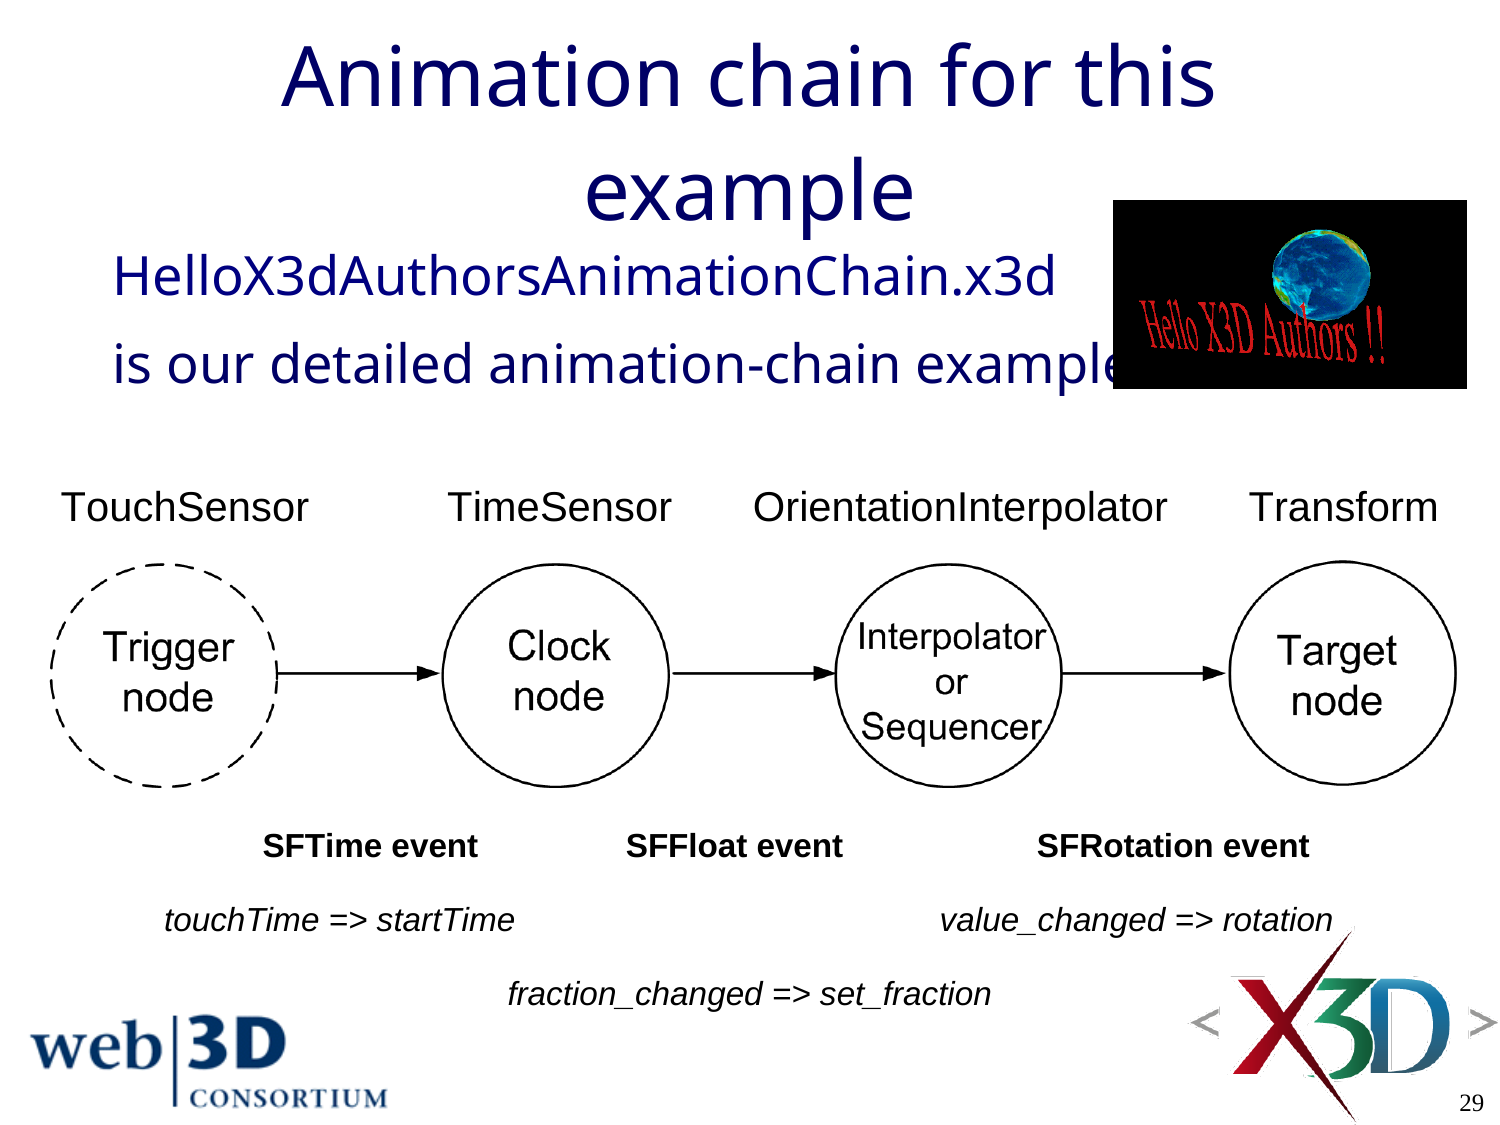

# Animation chain for this example
HelloX3dAuthorsAnimationChain.x3d
is our detailed animation-chain example
TouchSensor TimeSensor OrientationInterpolator Transform
 SFTime event SFFloat event SFRotation event
touchTime => startTime value_changed => rotation
fraction_changed => set_fraction